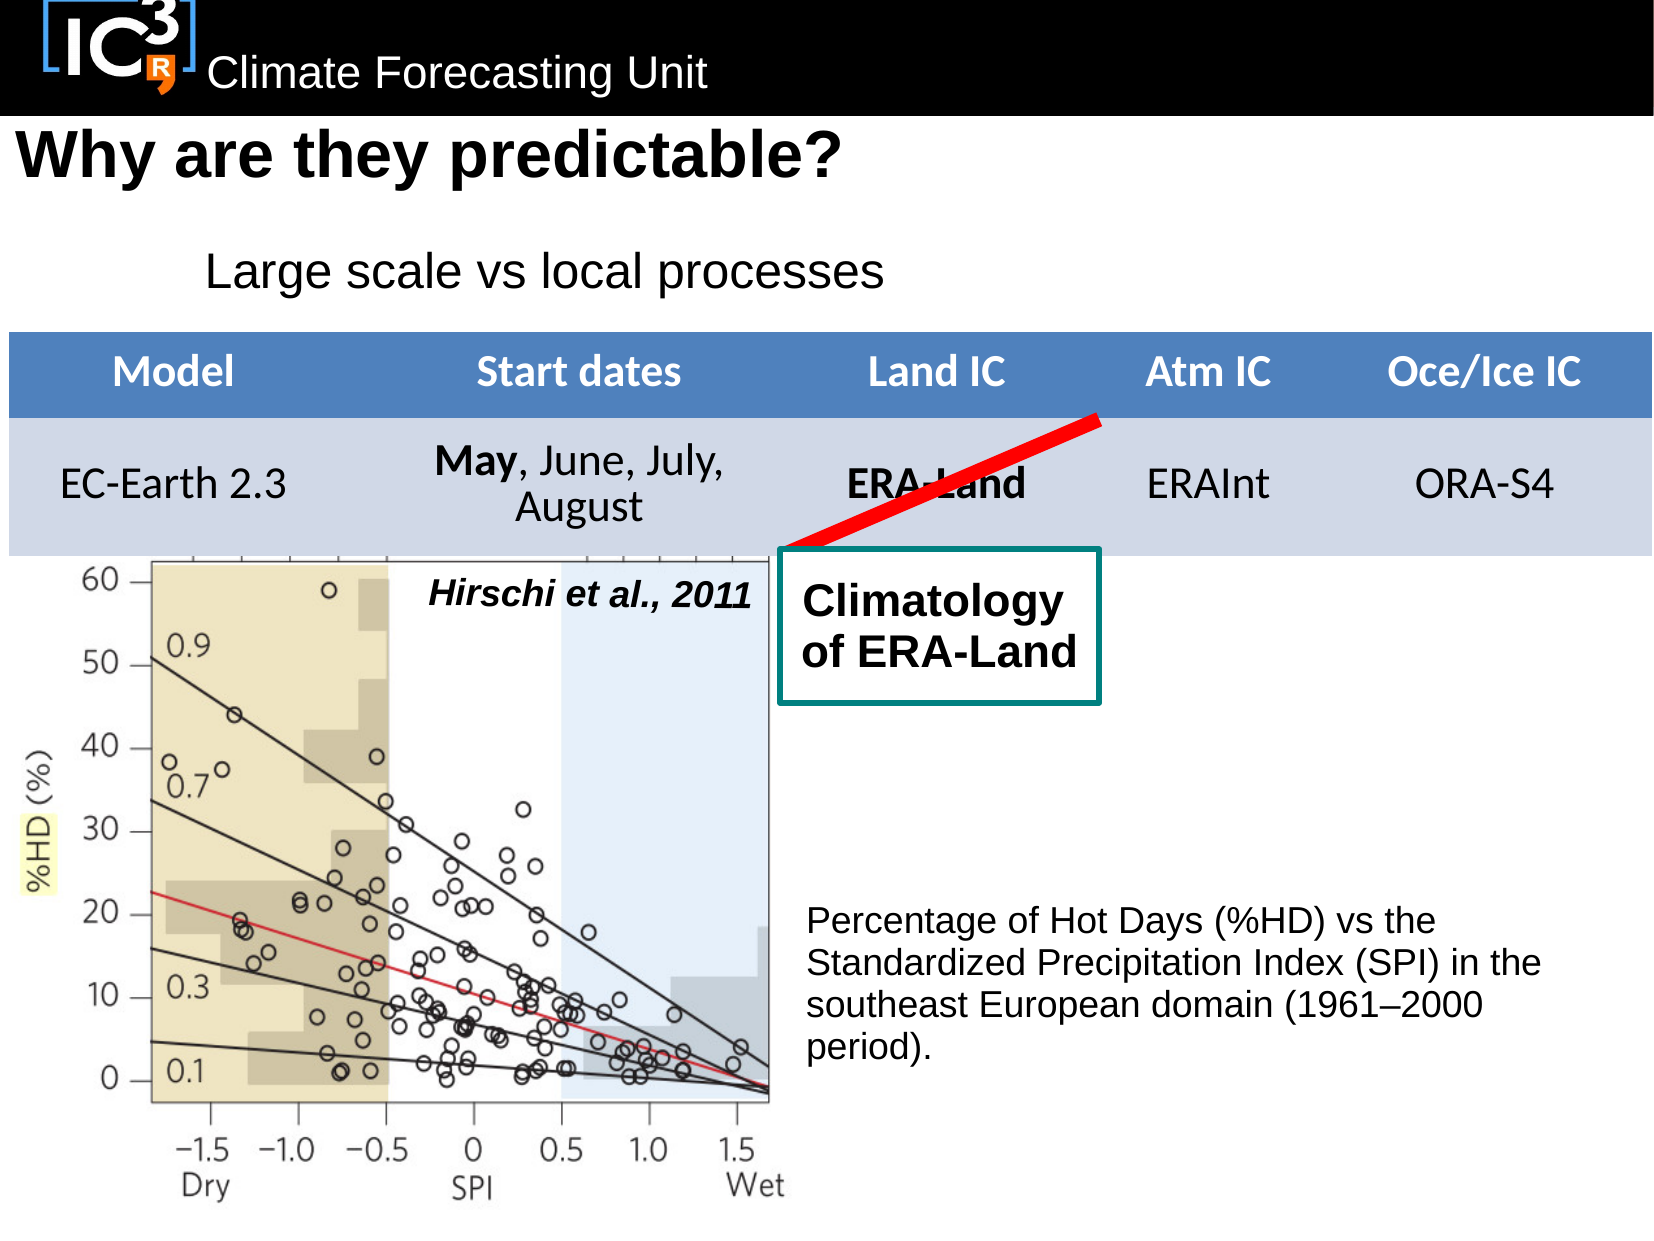

Climate Forecasting Unit
Why are they predictable?
Large scale vs local processes
| Model | | Start dates | Land IC | Atm IC | Oce/Ice IC |
| --- | --- | --- | --- | --- | --- |
| EC-Earth 2.3 | | May, June, July, August | ERA-Land | ERAInt | ORA-S4 |
Climatology
of ERA-Land
Hirschi et al., 2011
Percentage of Hot Days (%HD) vs the Standardized Precipitation Index (SPI) in the southeast European domain (1961–2000 period).